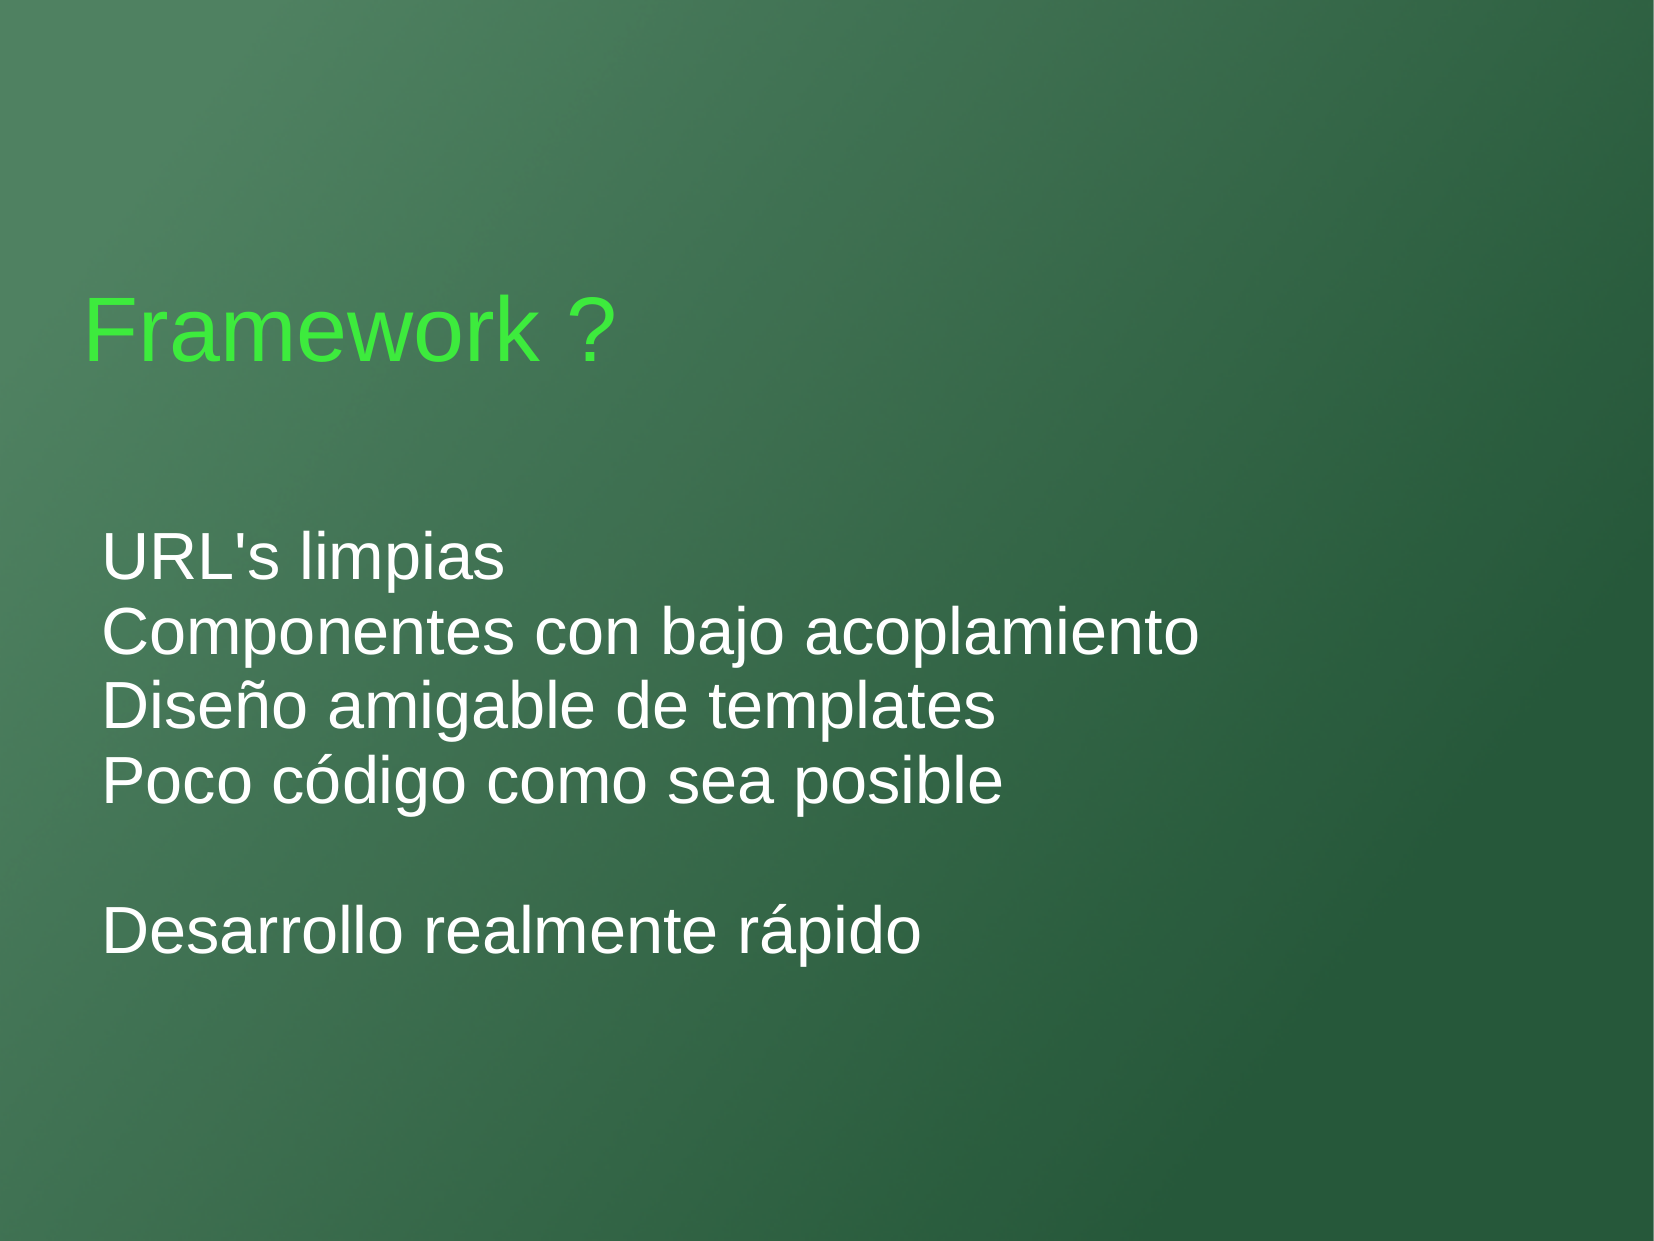

# Framework ?
 URL's limpias
 Componentes con bajo acoplamiento
 Diseño amigable de templates
 Poco código como sea posible
 Desarrollo realmente rápido